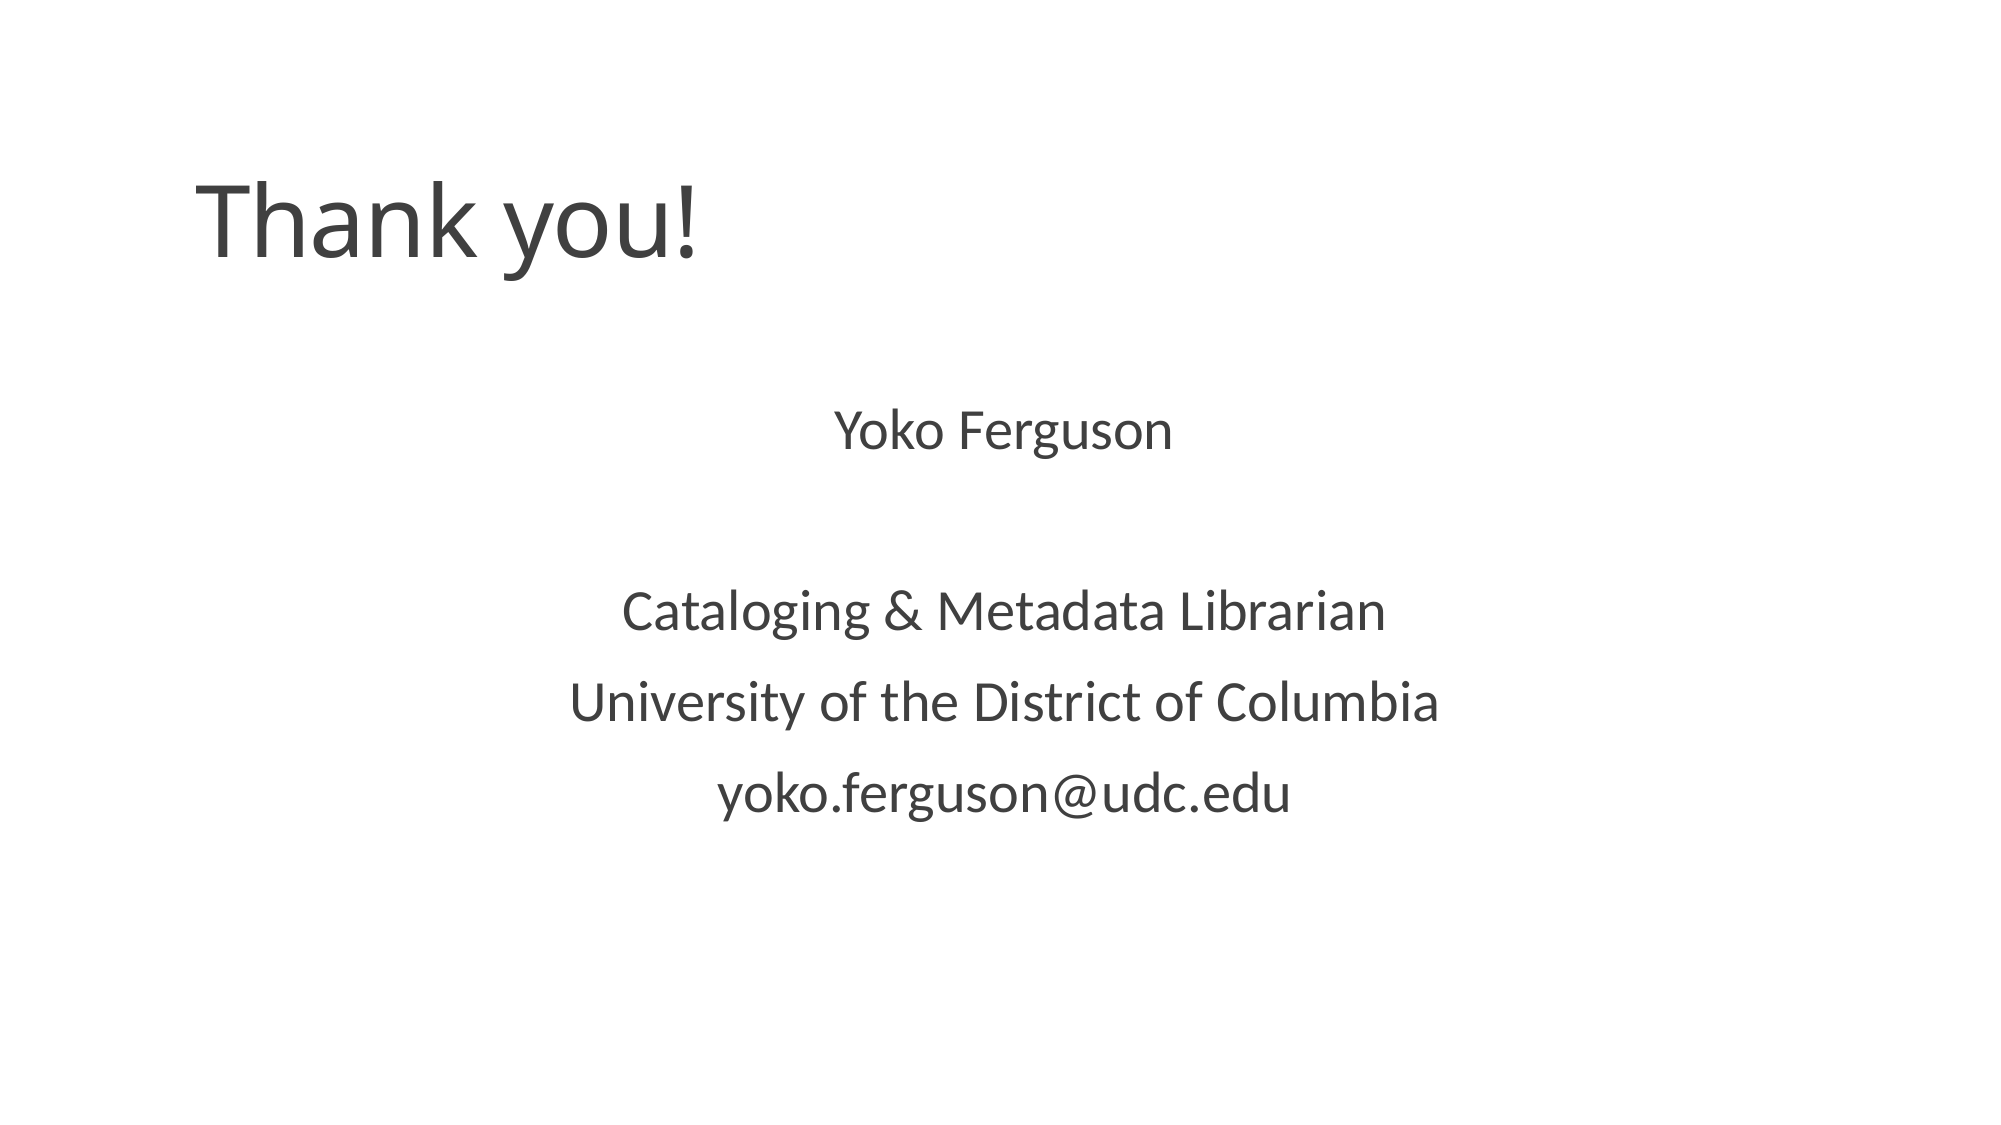

# Thank you!
Yoko Ferguson
Cataloging & Metadata Librarian
University of the District of Columbia
yoko.ferguson@udc.edu
2023 ALA Core Technical Services Workflow Efficiency Interest Group